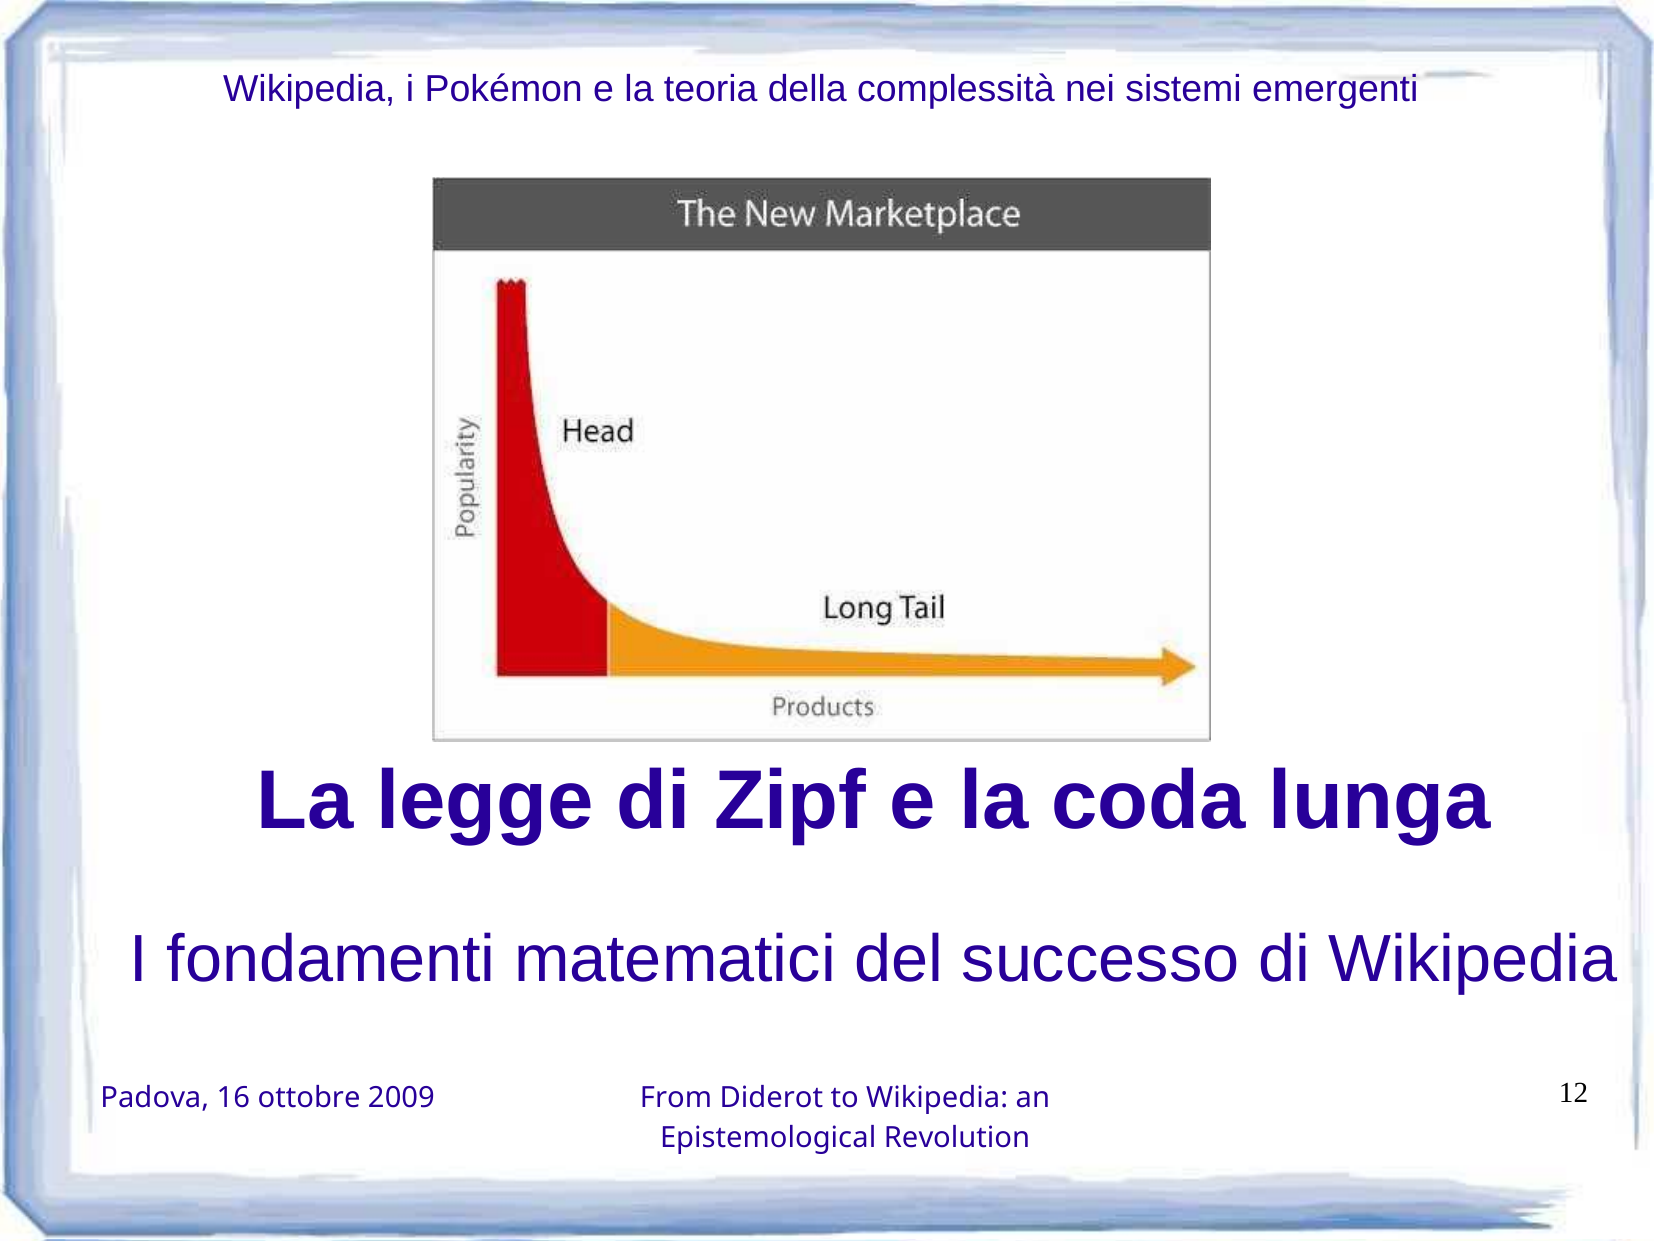

# Wikipedia, i Pokémon e la teoria della complessità nei sistemi emergenti
La legge di Zipf e la coda lunga
I fondamenti matematici del successo di Wikipedia
Diderot : Wikipedia = XVIII secolo : XXI secolo
12